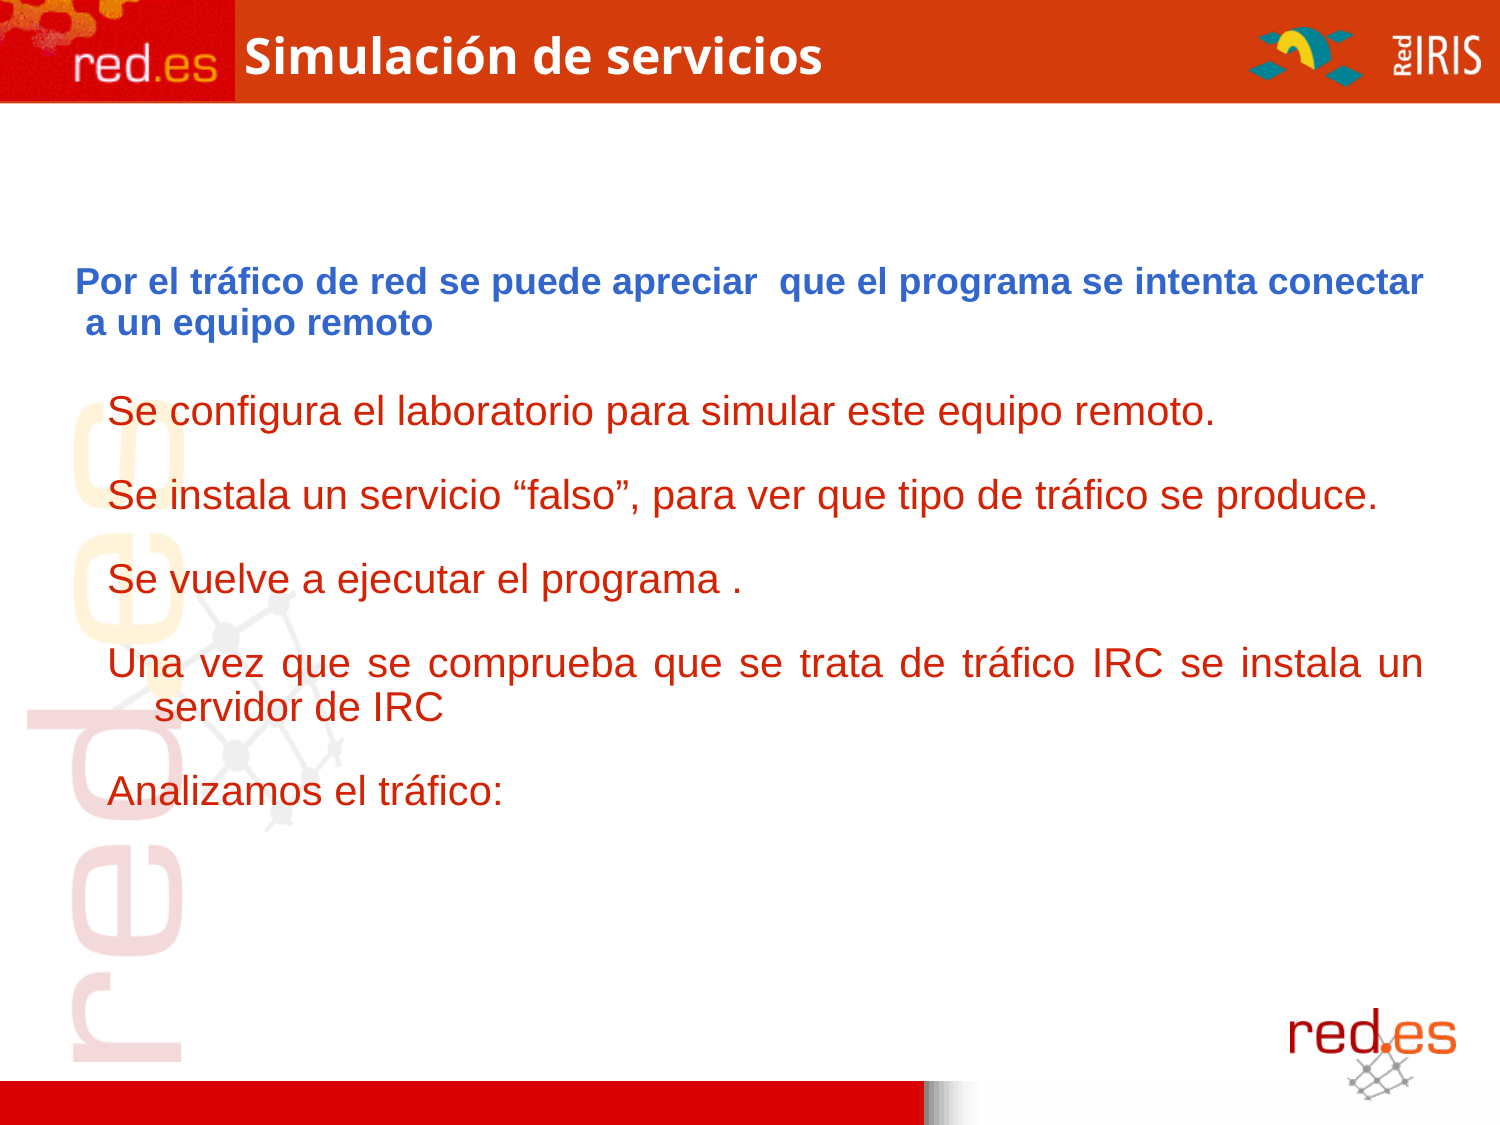

# Simulación de servicios
Por el tráfico de red se puede apreciar que el programa se intenta conectar a un equipo remoto
Se configura el laboratorio para simular este equipo remoto.
Se instala un servicio “falso”, para ver que tipo de tráfico se produce.
Se vuelve a ejecutar el programa .
Una vez que se comprueba que se trata de tráfico IRC se instala un servidor de IRC
Analizamos el tráfico: